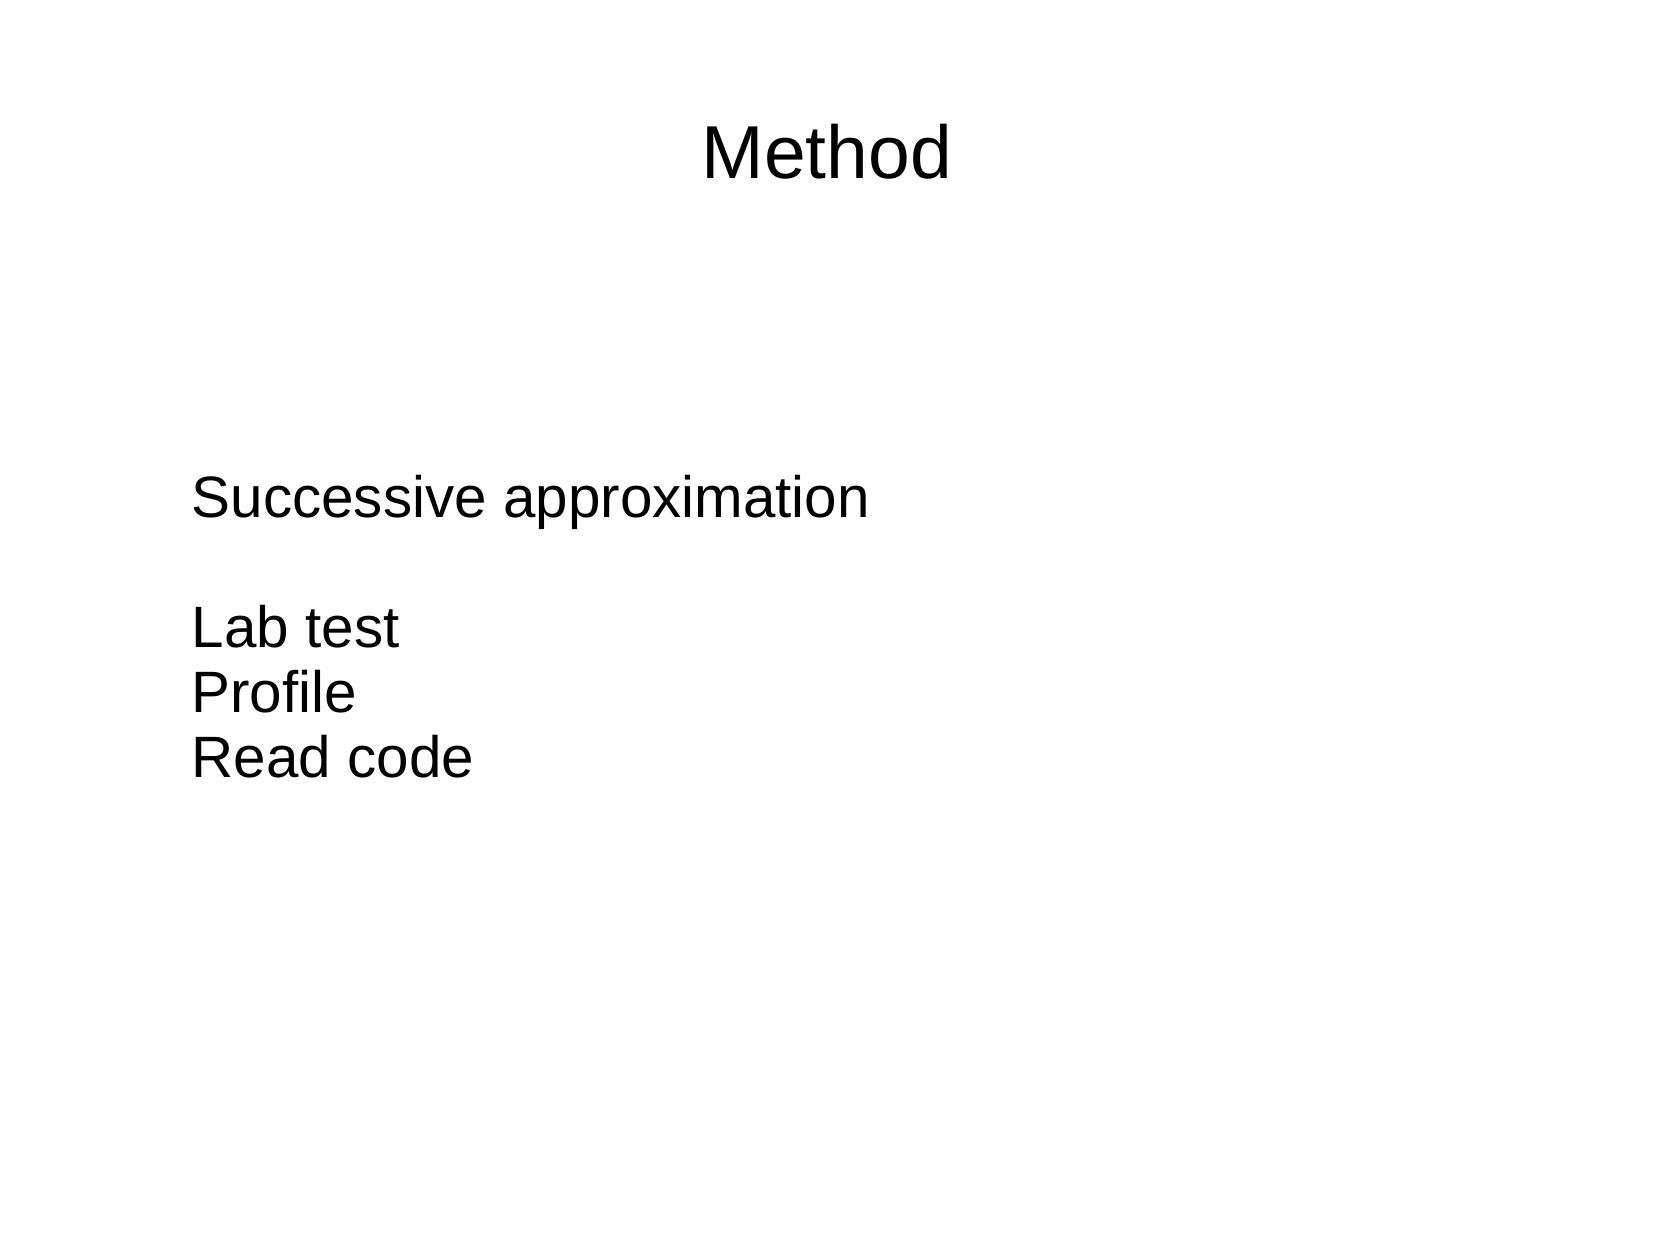

# Method
	Successive approximation
	Lab test
	Profile
	Read code